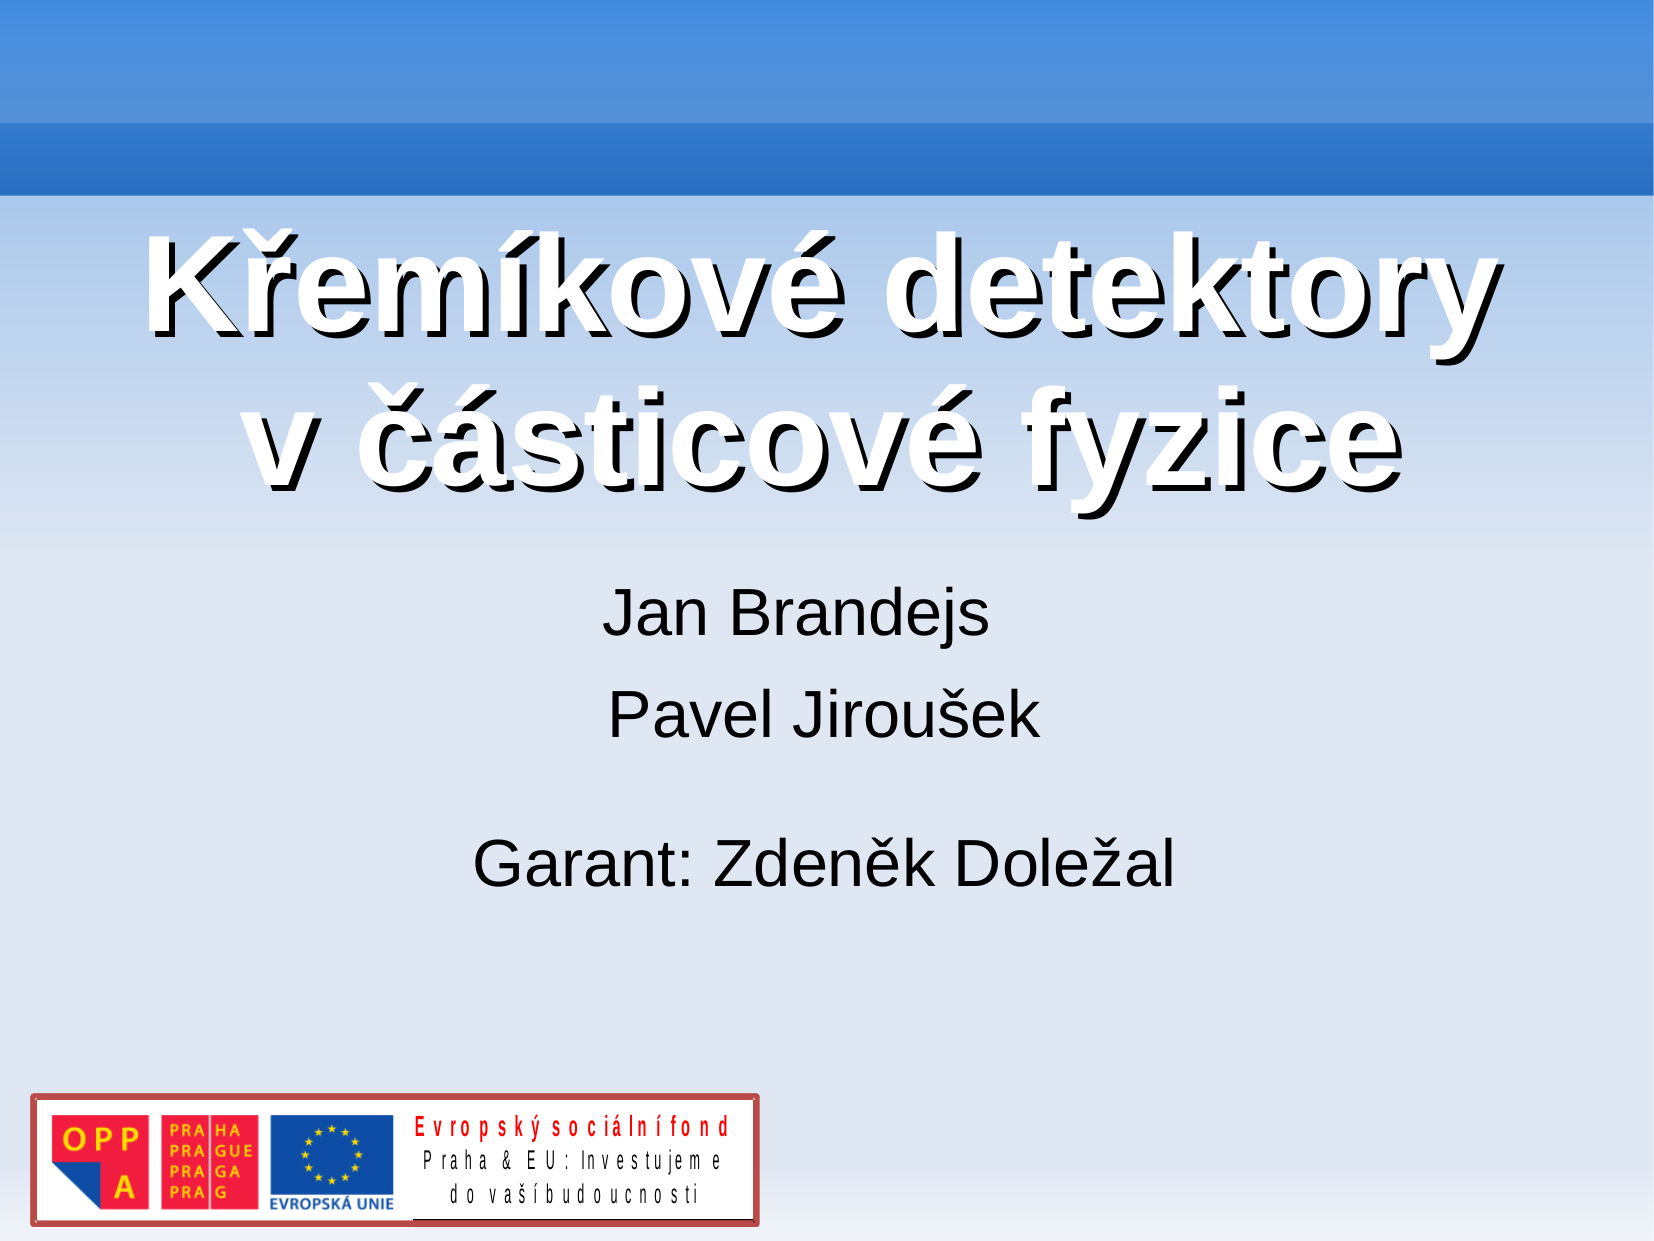

# Křemíkové detektory v částicové fyzice
Pavel Jiroušek
Garant: Zdeněk Doležal
Jan Brandejs